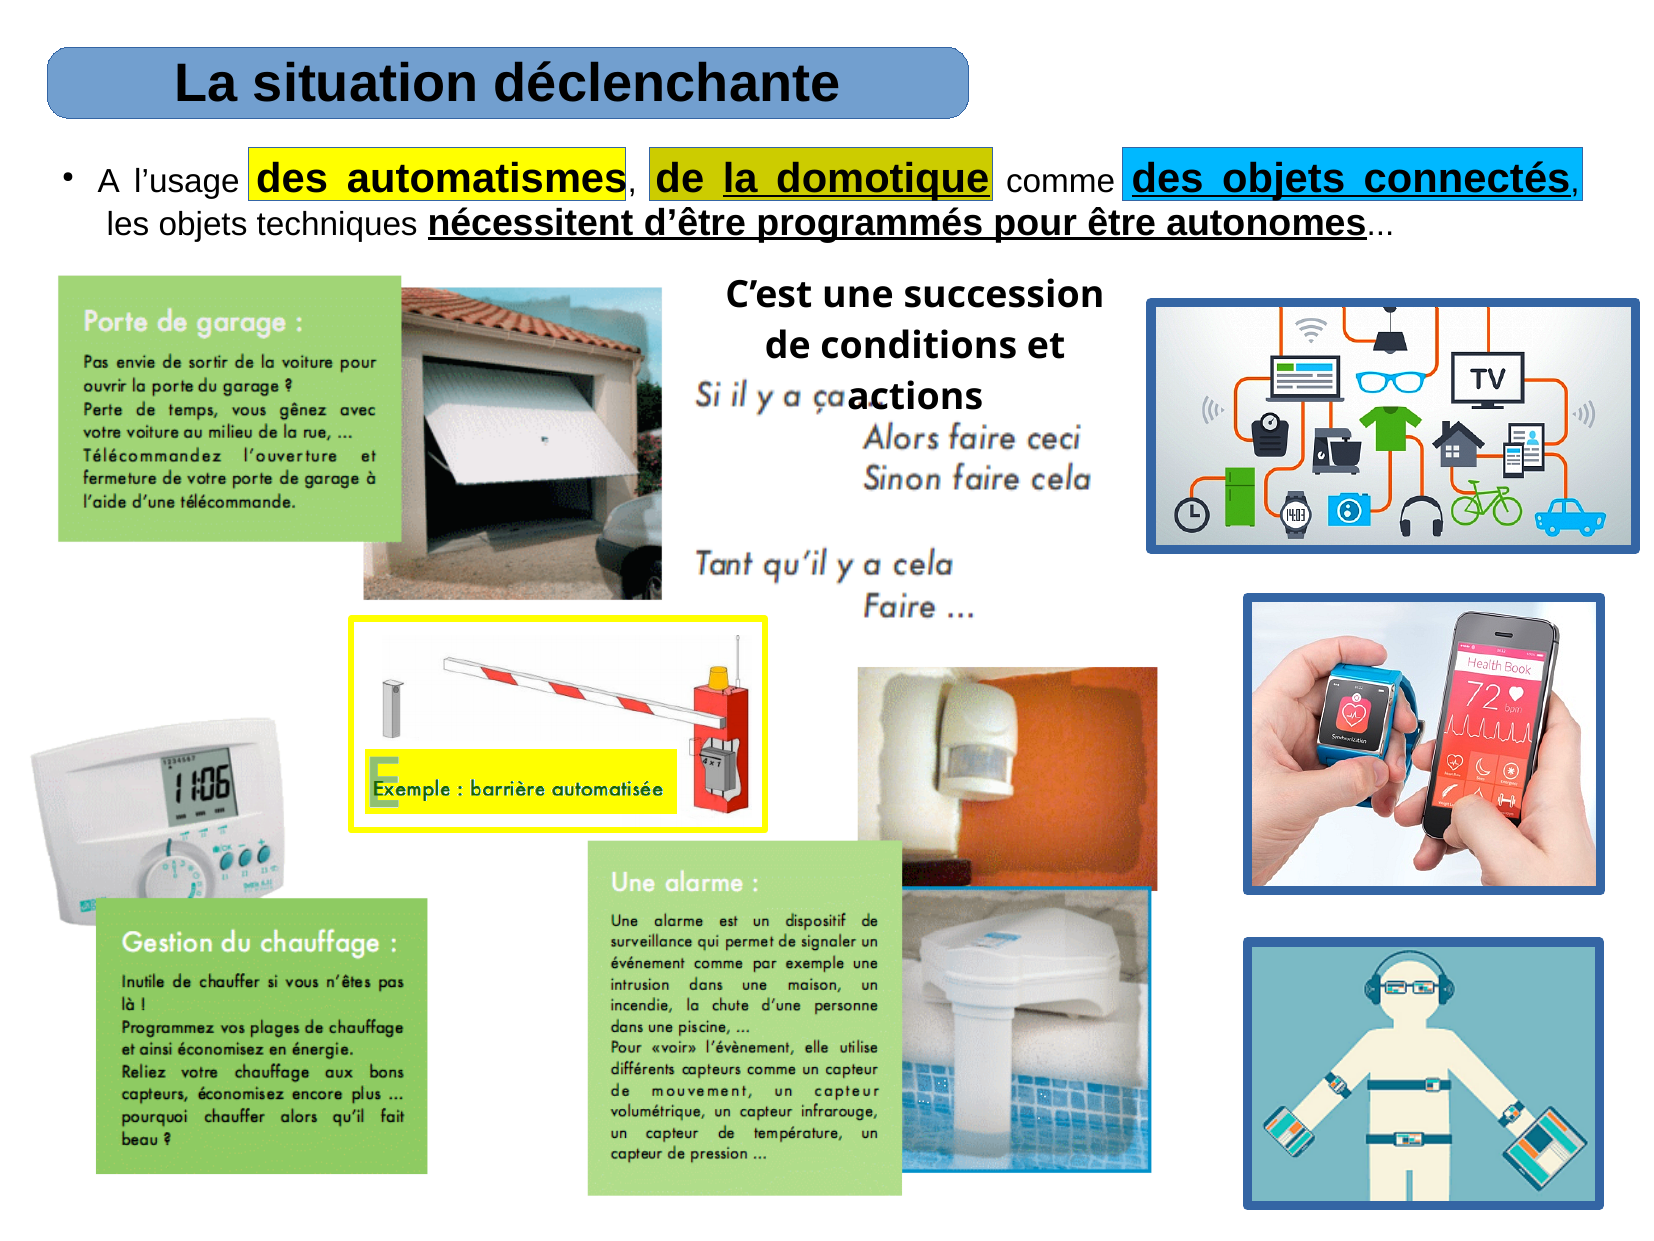

La situation déclenchante
A l’usage des automatismes, de la domotique comme des objets connectés,
 les objets techniques nécessitent d’être programmés pour être autonomes...
C’est une succession de conditions et actions